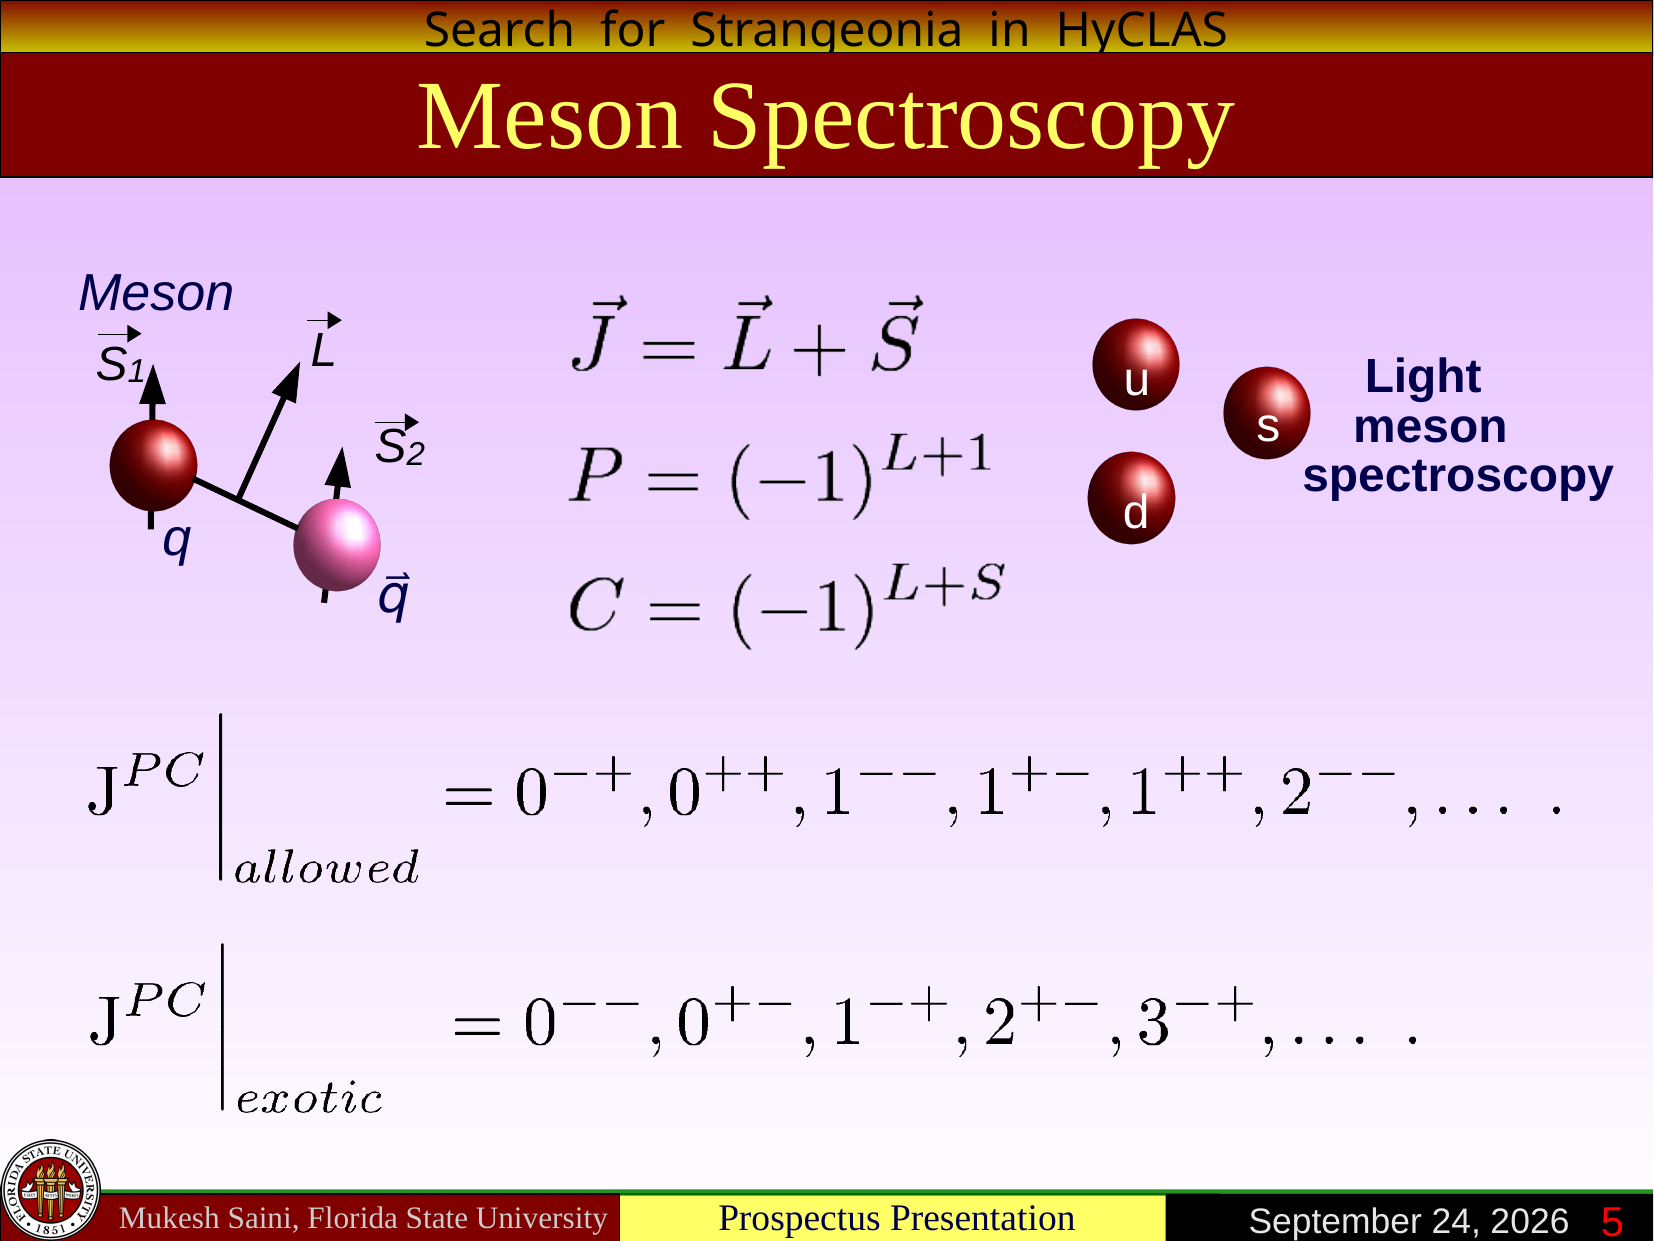

Meson Spectroscopy
Meson
L
S1
S2
q
q⃑
u
s
d
Light
meson
spectroscopy